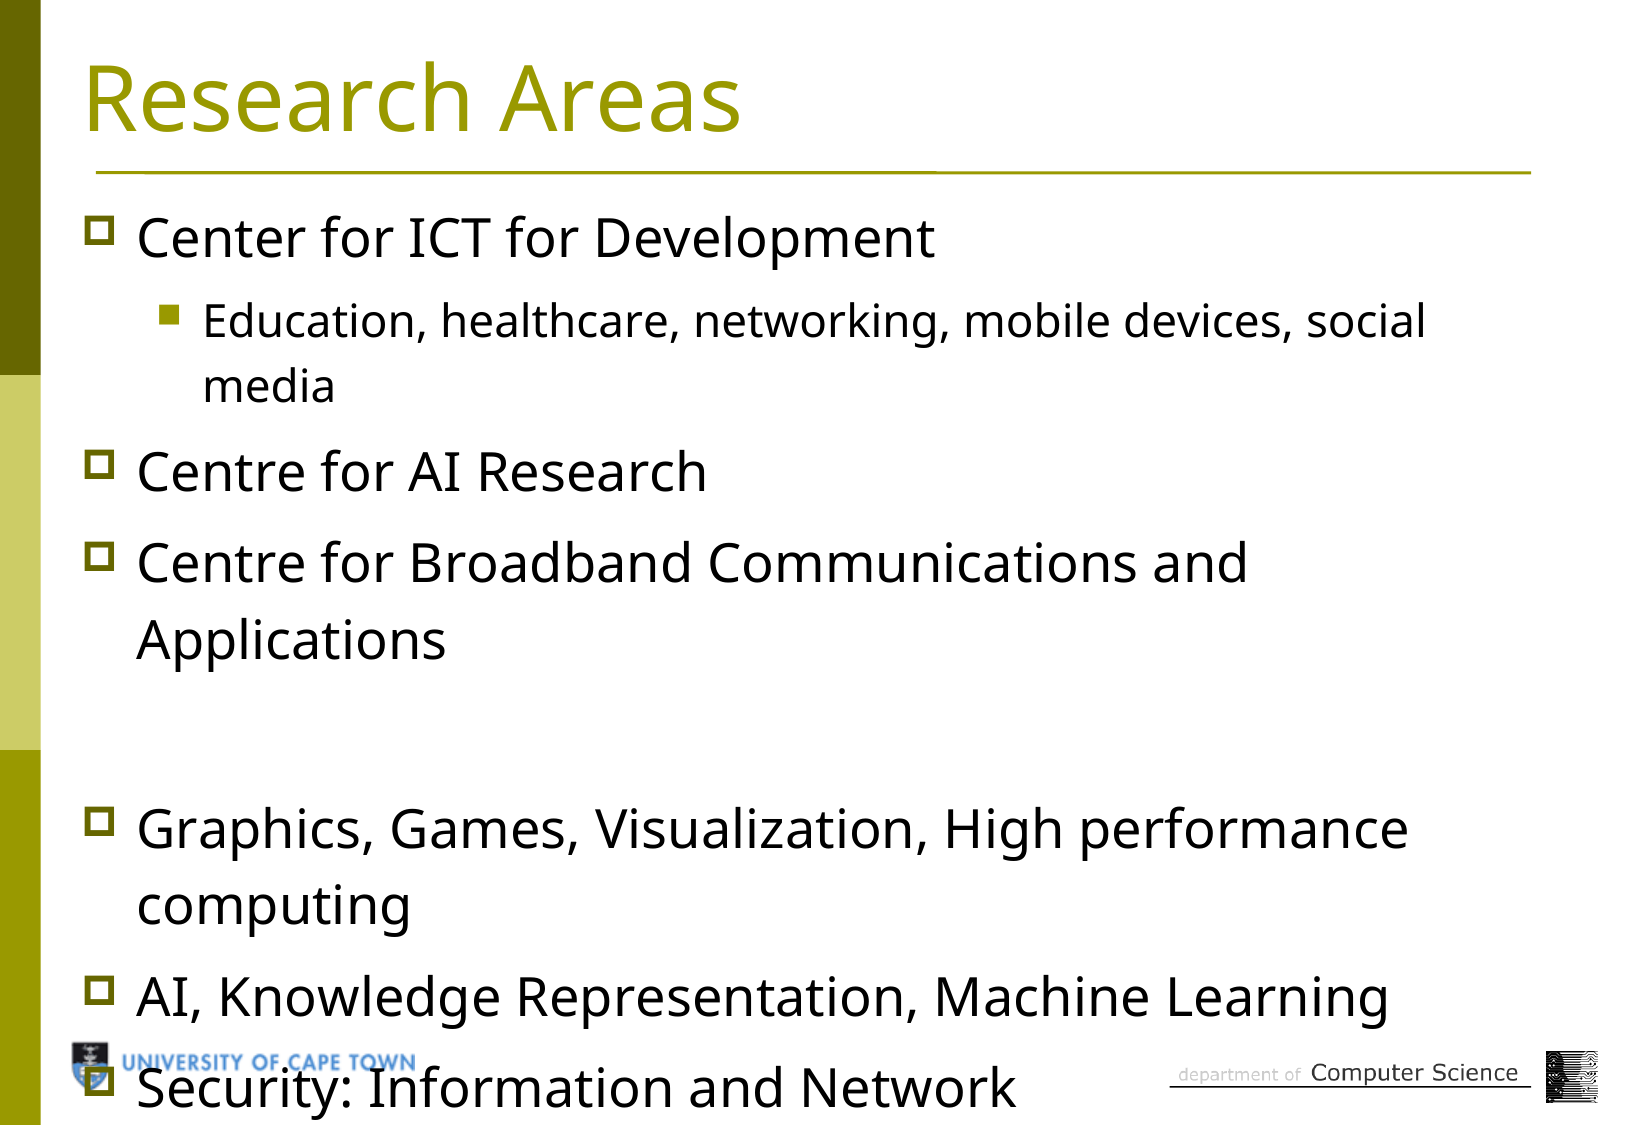

# Research Areas
Center for ICT for Development
Education, healthcare, networking, mobile devices, social media
Centre for AI Research
Centre for Broadband Communications and Applications
Graphics, Games, Visualization, High performance computing
AI, Knowledge Representation, Machine Learning
Security: Information and Network
Databases and Digital Libraries